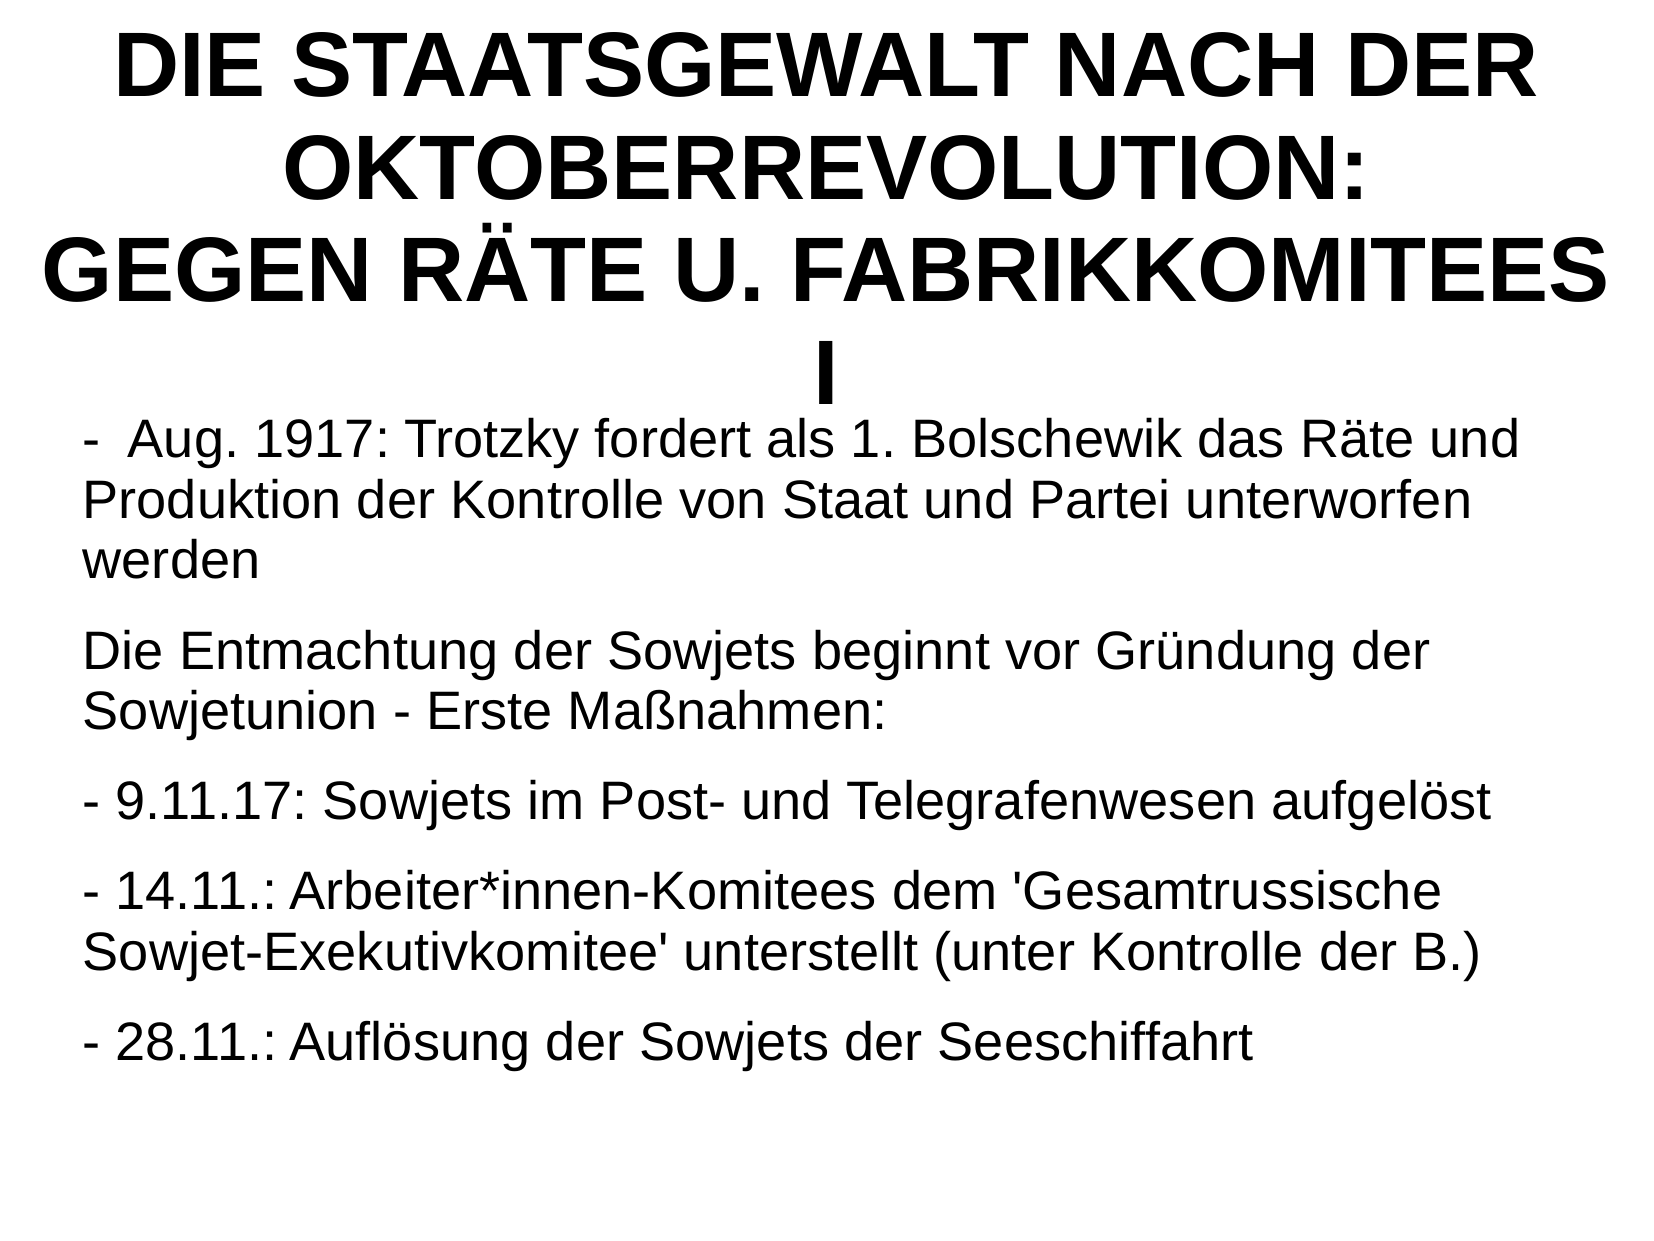

# DIE STAATSGEWALT NACH DER OKTOBERREVOLUTION: GEGEN RÄTE U. FABRIKKOMITEES I
- Aug. 1917: Trotzky fordert als 1. Bolschewik das Räte und Produktion der Kontrolle von Staat und Partei unterworfen werden
Die Entmachtung der Sowjets beginnt vor Gründung der Sowjetunion - Erste Maßnahmen:
- 9.11.17: Sowjets im Post- und Telegrafenwesen aufgelöst
- 14.11.: Arbeiter*innen-Komitees dem 'Gesamtrussische Sowjet-Exekutivkomitee' unterstellt (unter Kontrolle der B.)
- 28.11.: Auflösung der Sowjets der Seeschiffahrt